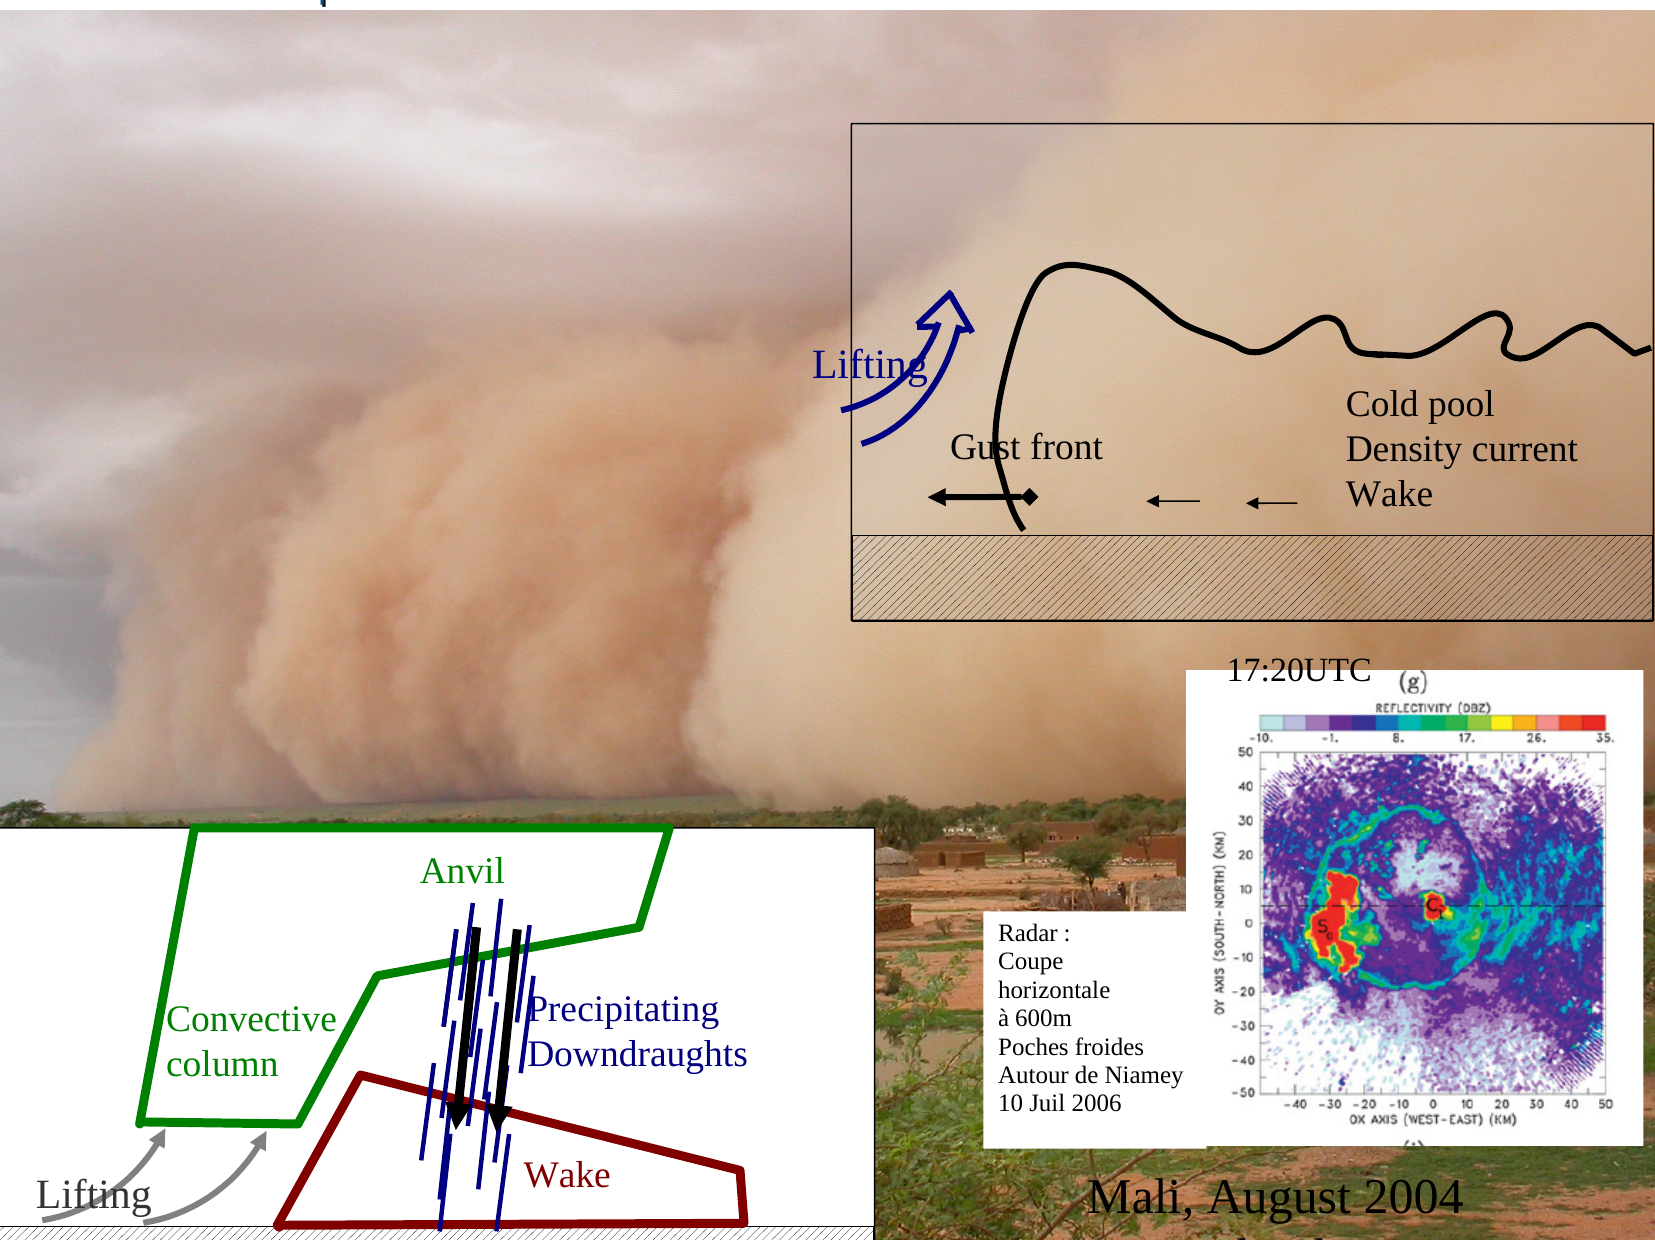

3. La convection profonde
Lifting
Cold pool
Density current
Wake
Gust front
17:20UTC
Radar :
Coupe
horizontale
à 600m
Poches froides
Autour de Niamey
10 Juil 2006
Anvil
Precipitating
Downdraughts
Convective
column
Wake
Mali, August 2004
F. Guichard, L. Kergoat
Lifting